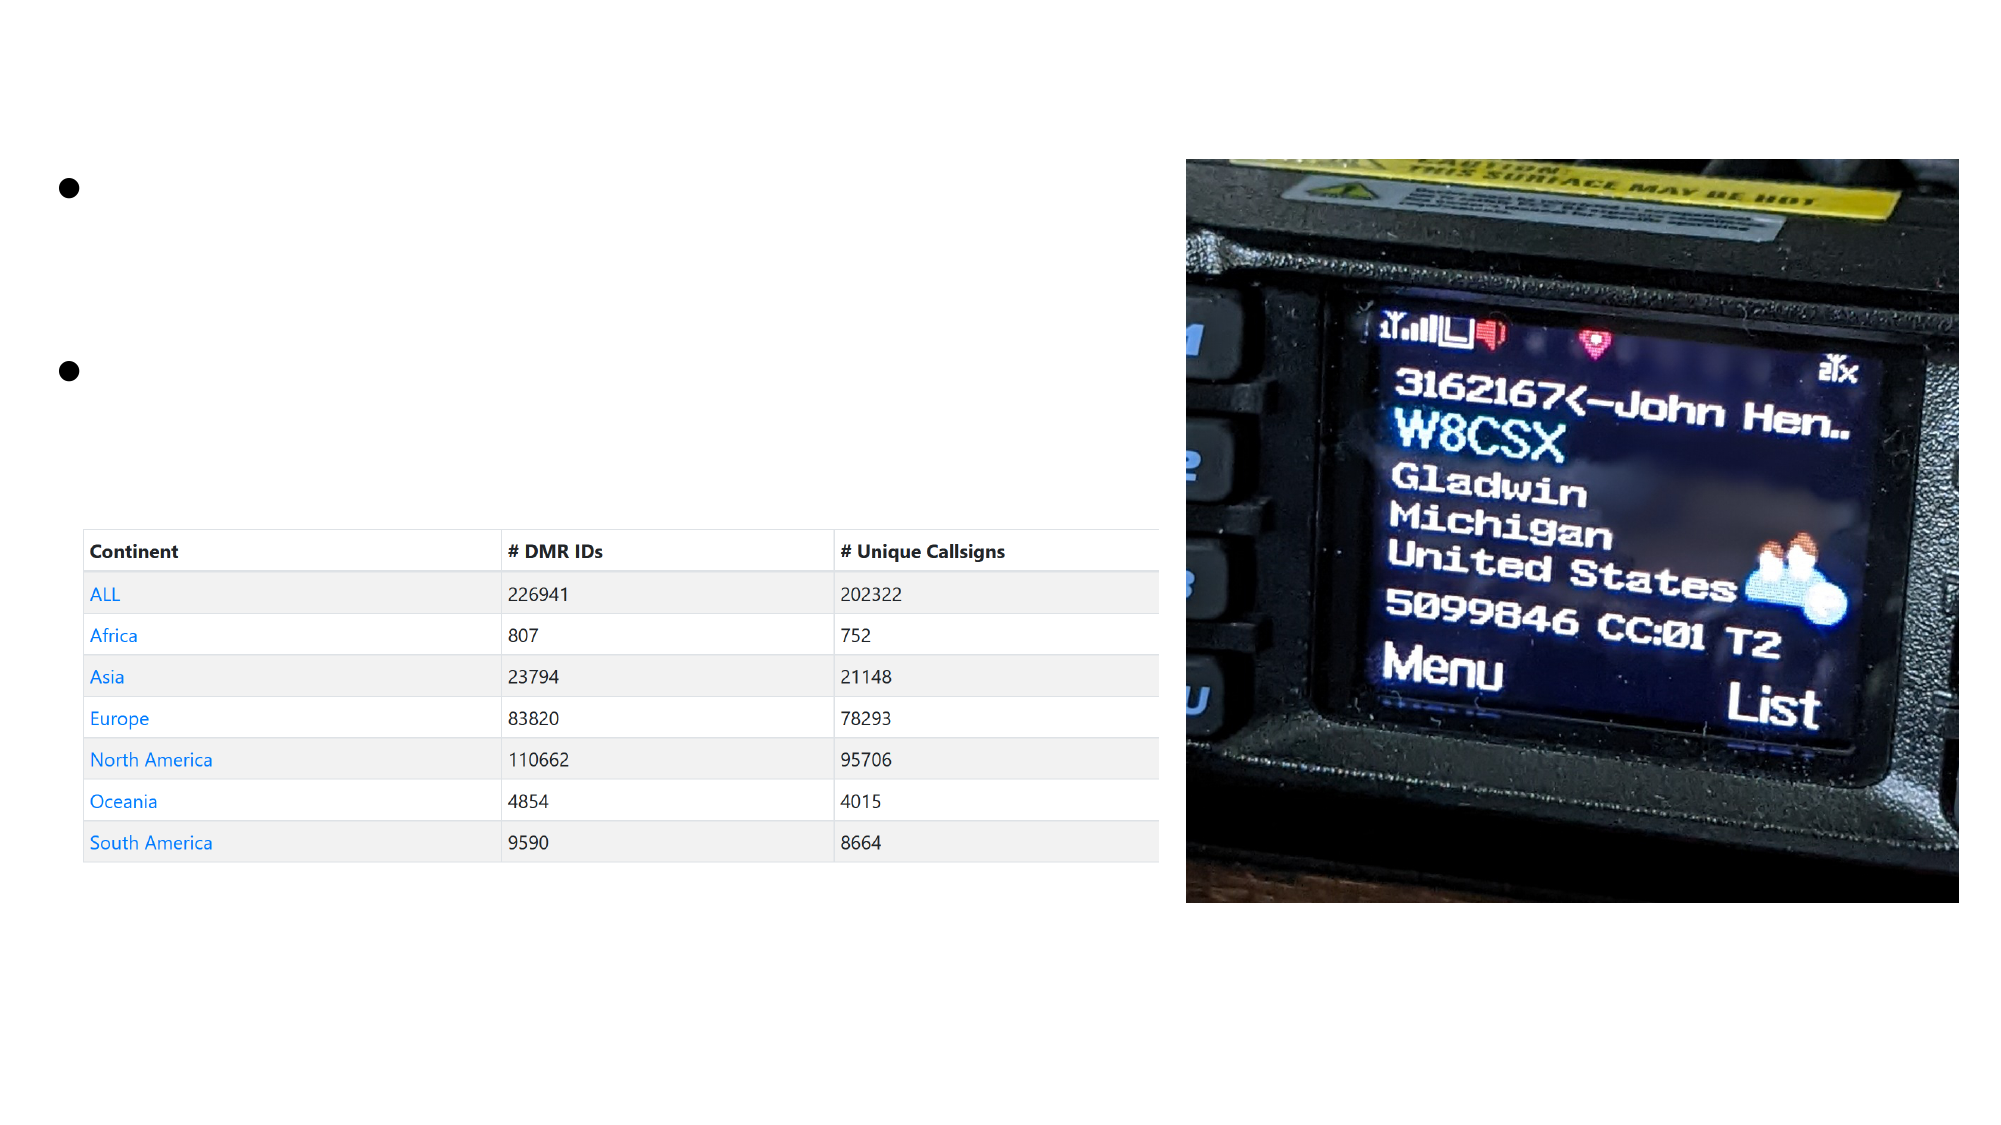

# About Radios and the DMR ID Contact Database?
Some radios store DMR contact (DMR ID) info
Memory varies by radio.